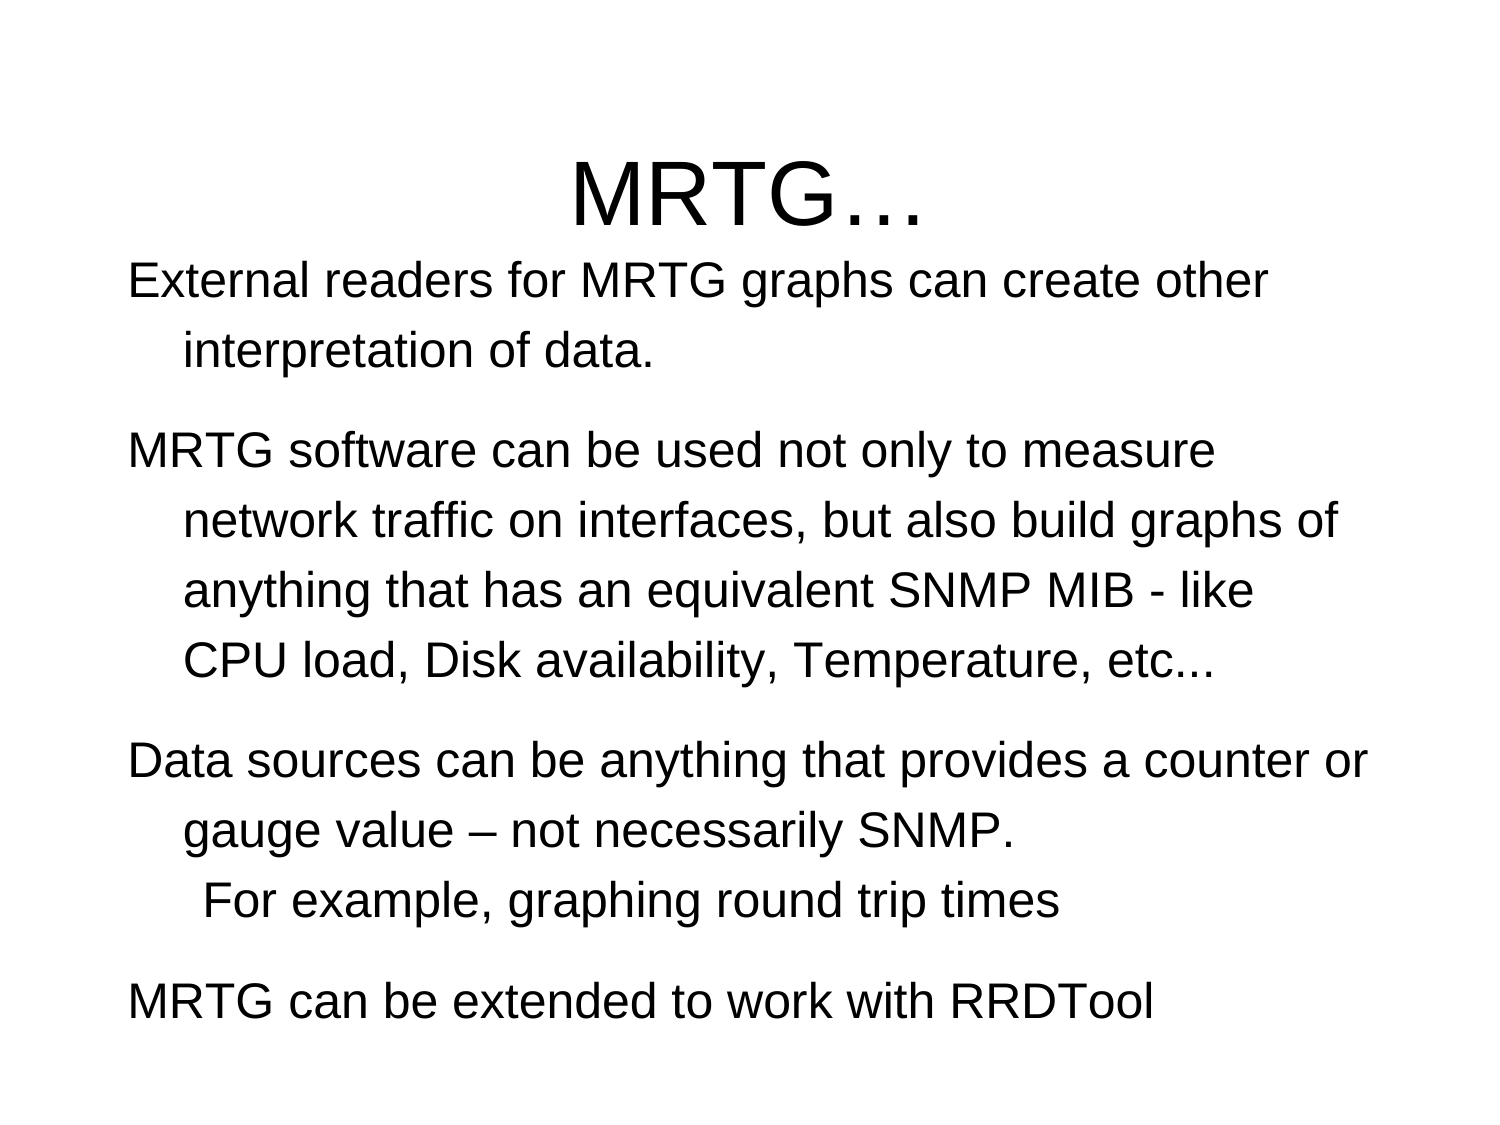

# MRTG…
External readers for MRTG graphs can create other interpretation of data.
MRTG software can be used not only to measure network traffic on interfaces, but also build graphs of anything that has an equivalent SNMP MIB - like CPU load, Disk availability, Temperature, etc...
Data sources can be anything that provides a counter or gauge value – not necessarily SNMP.
For example, graphing round trip times
MRTG can be extended to work with RRDTool